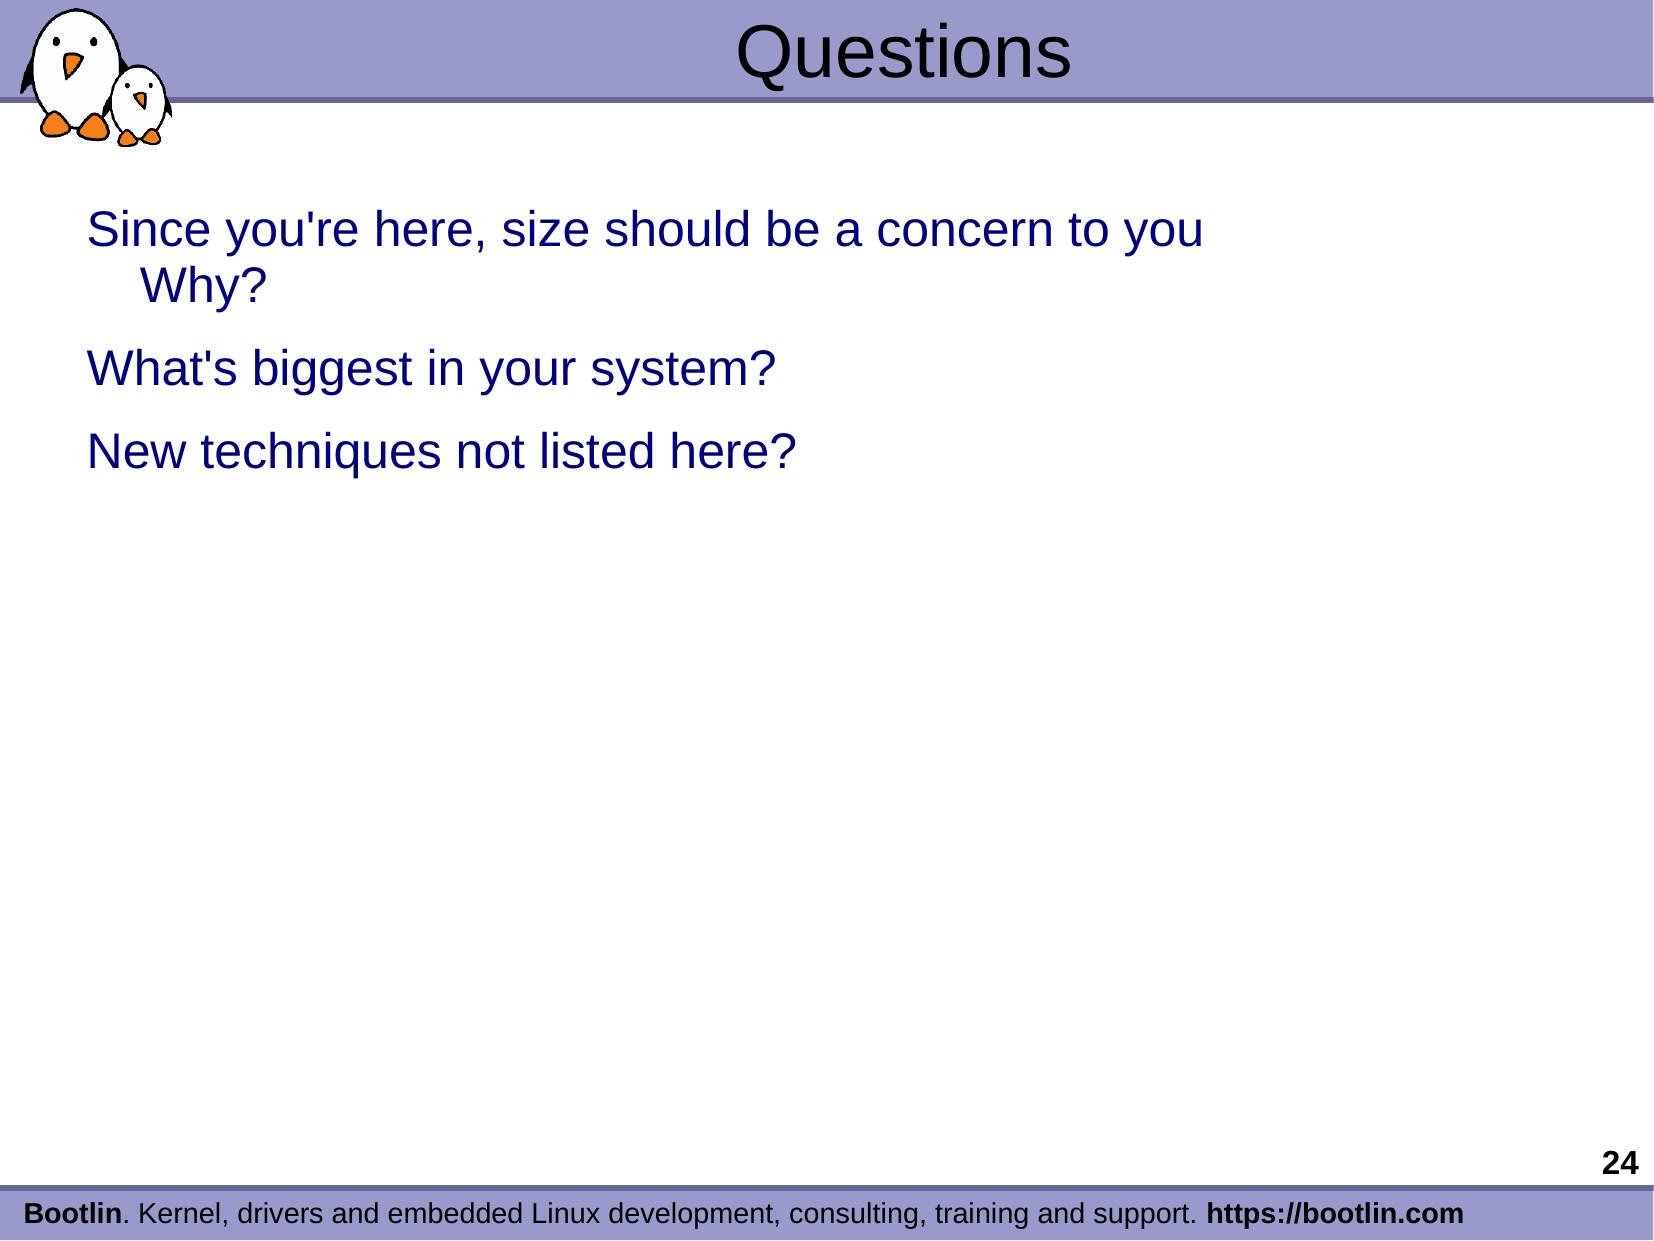

# Questions
Since you're here, size should be a concern to you
Why?
What's biggest in your system?
New techniques not listed here?